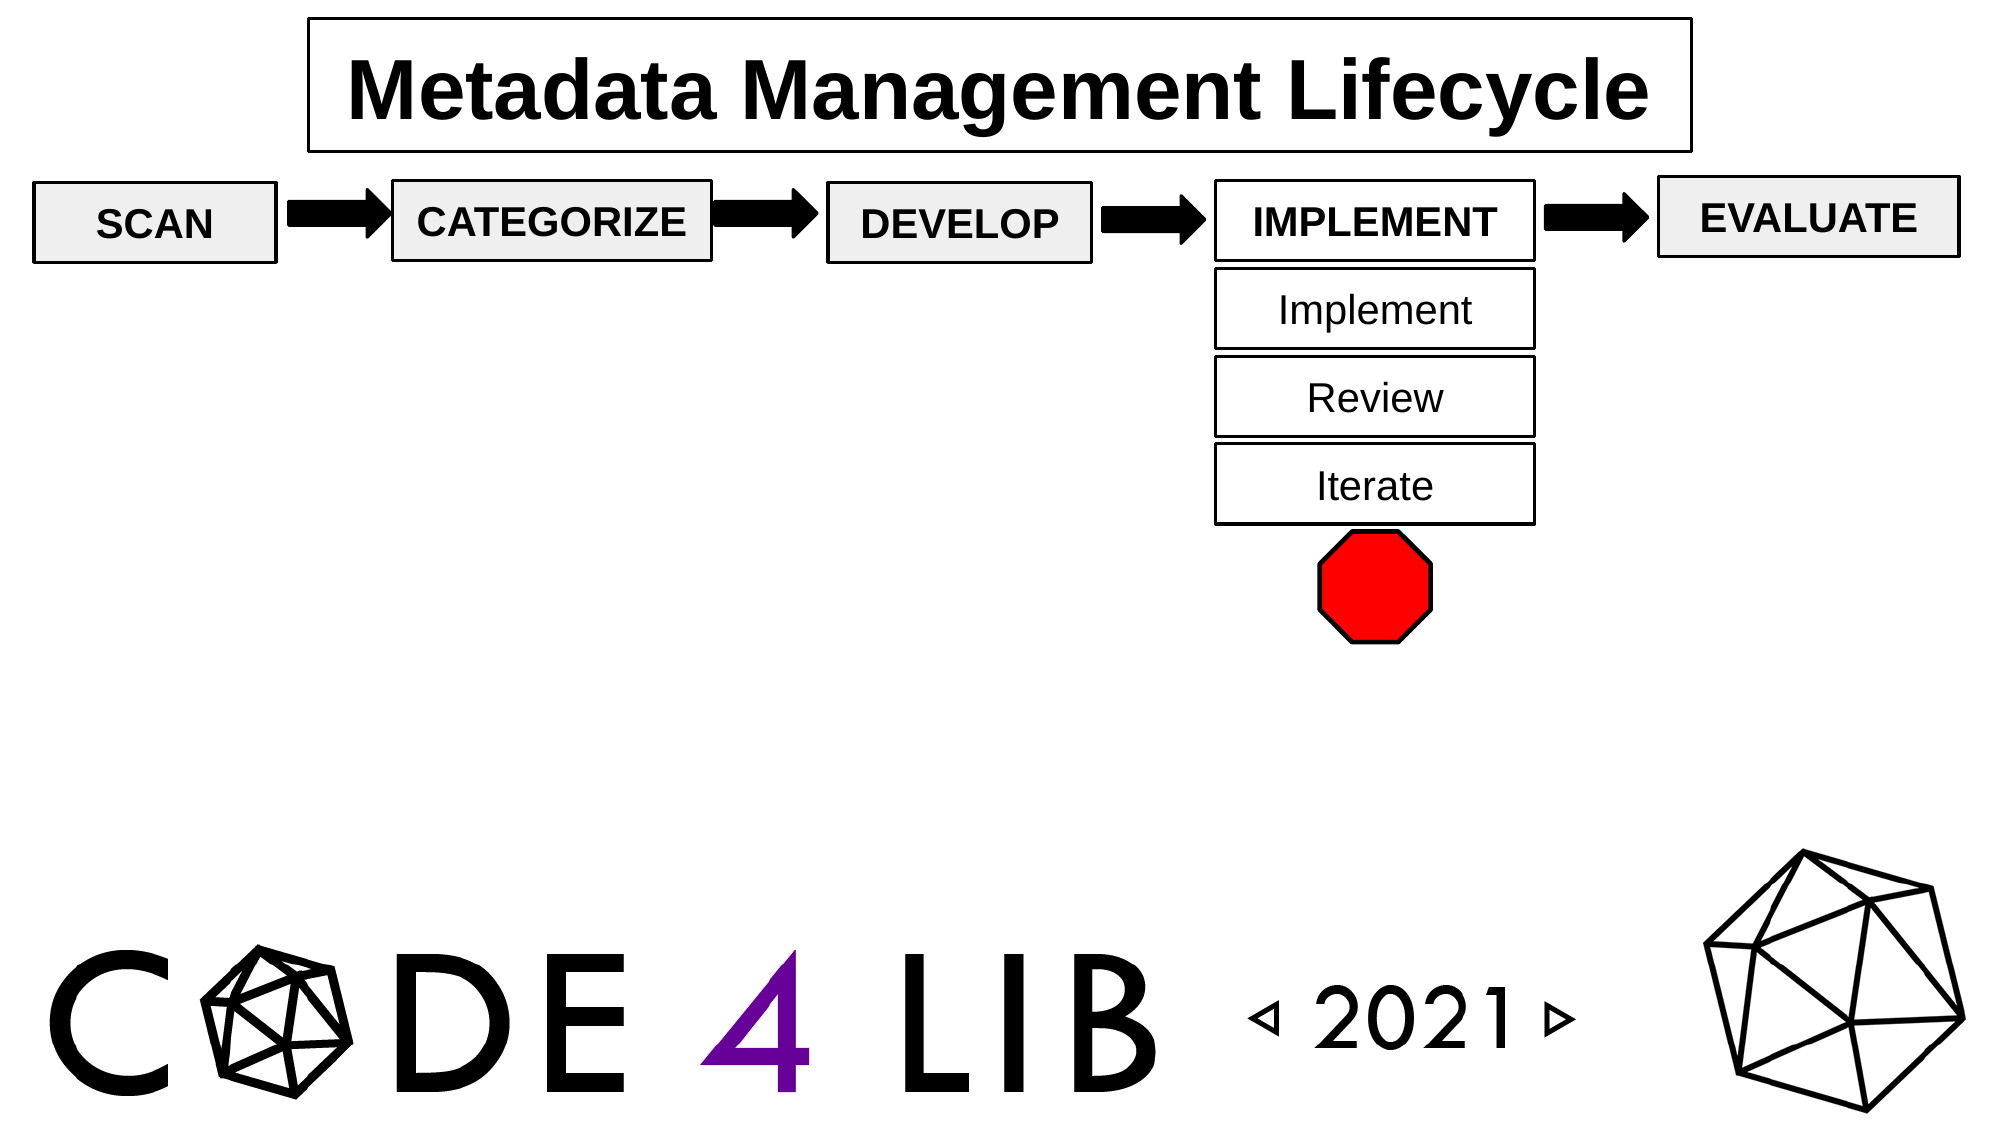

Metadata Management Lifecycle
EVALUATE
CATEGORIZE
IMPLEMENT
SCAN
DEVELOP
Implement
Review
Iterate